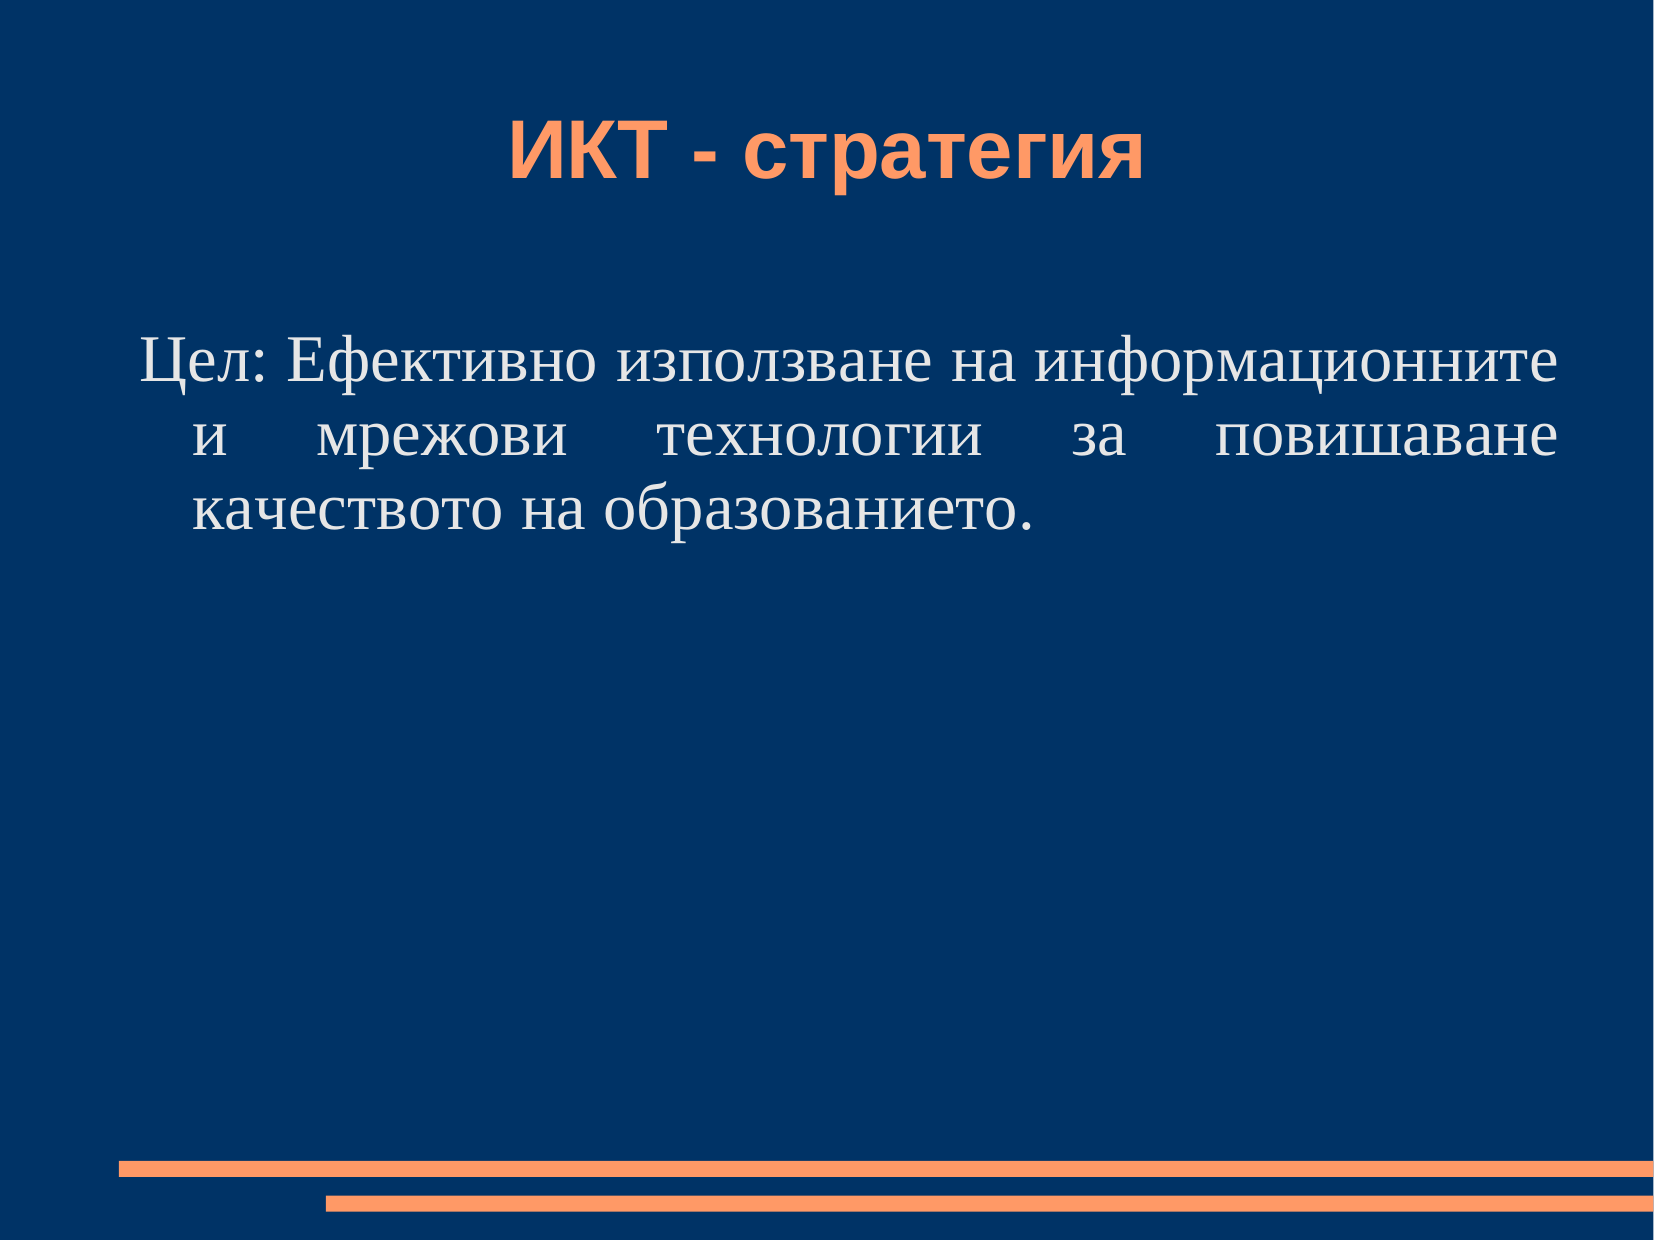

# ИКТ - стратегия
Цел: Ефективно използване на информационните и мрежови технологии за повишаване качеството на образованието.